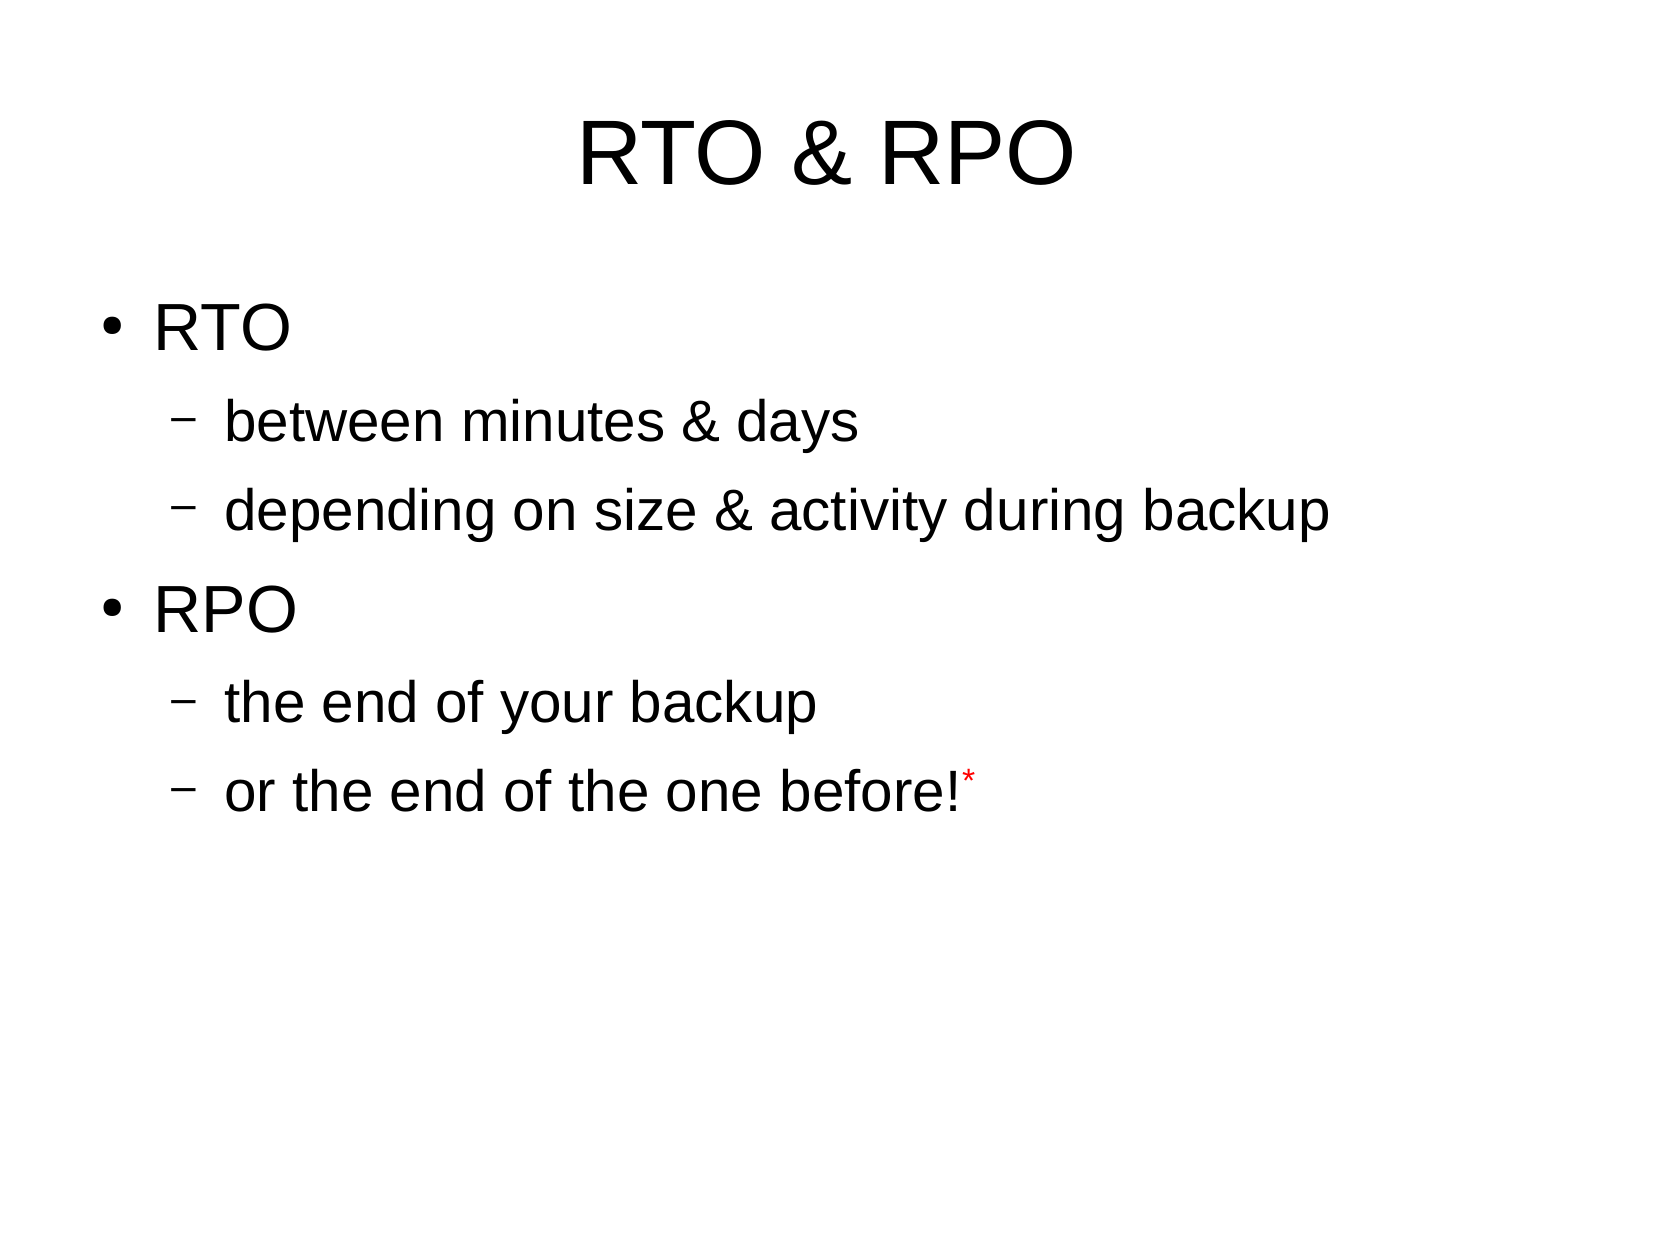

# RTO & RPO
RTO
between minutes & days
depending on size & activity during backup
RPO
the end of your backup
or the end of the one before!*